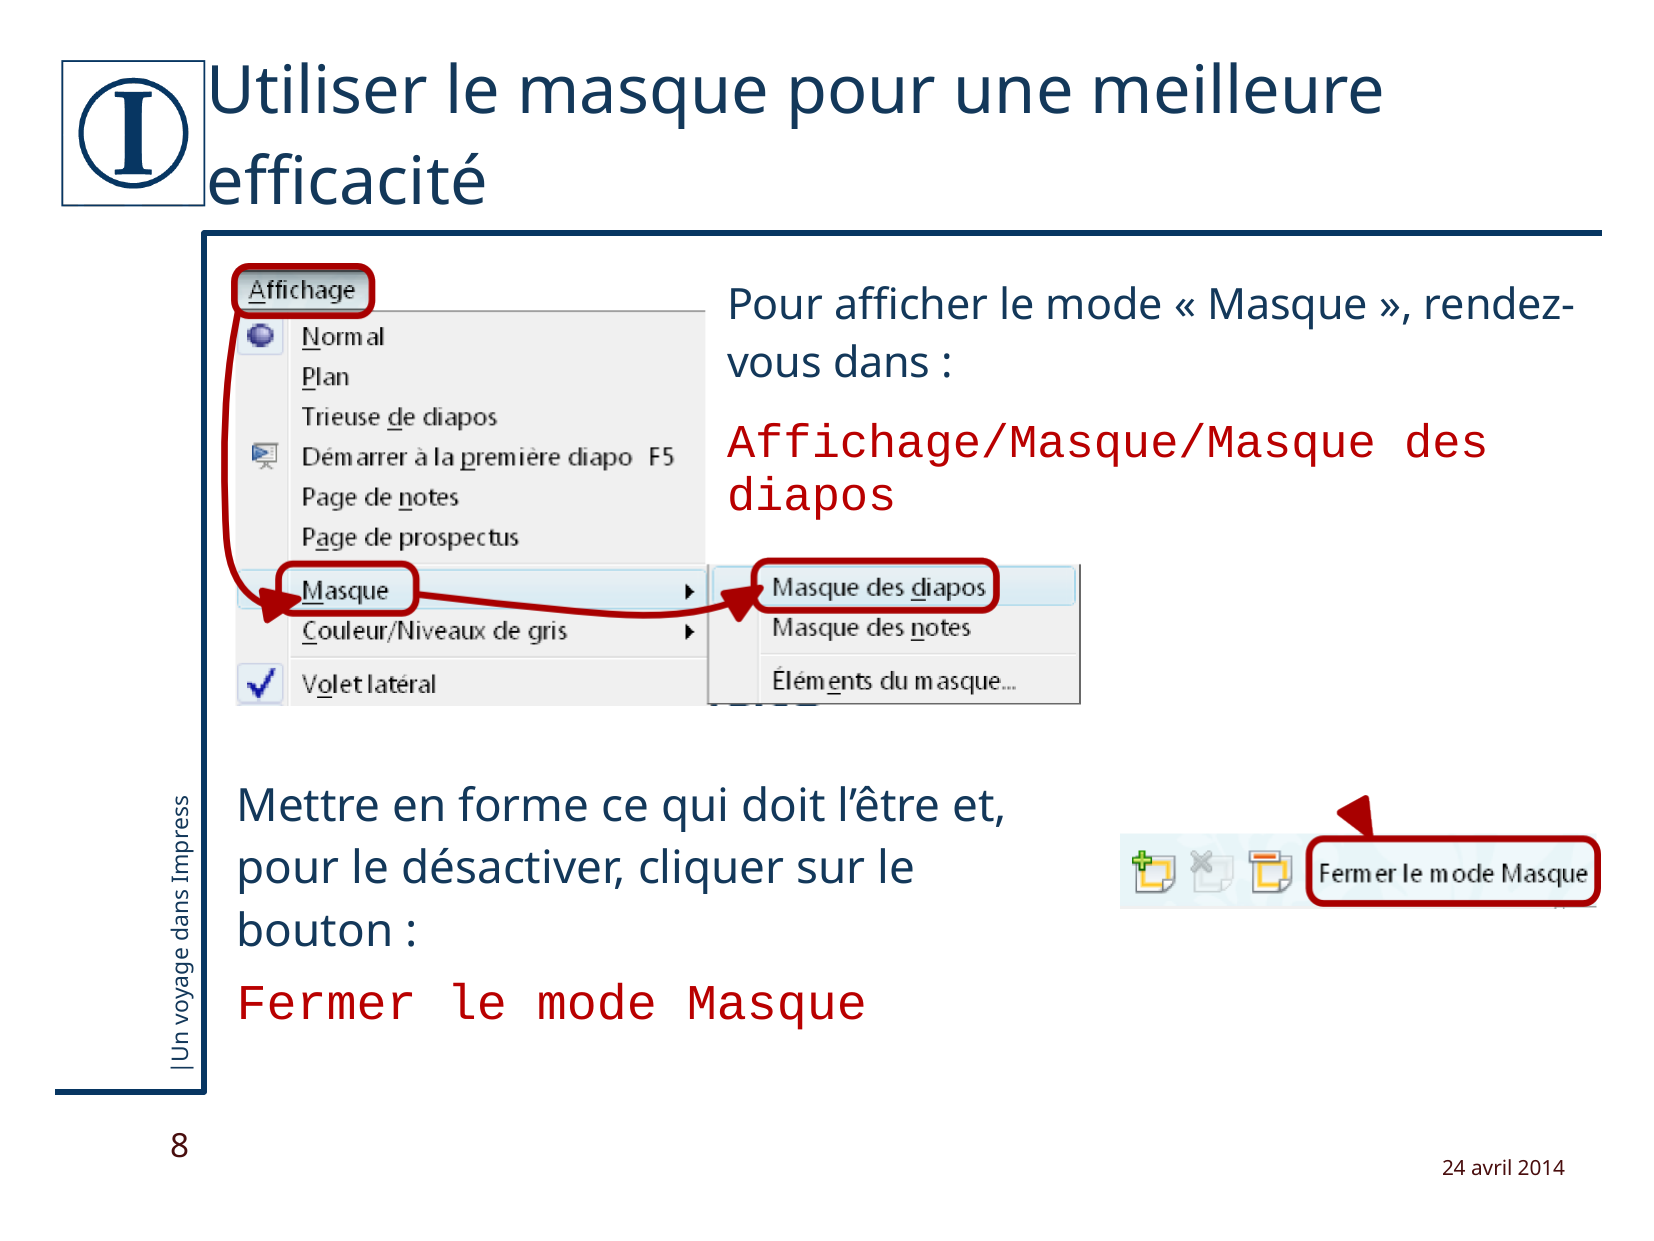

# Utiliser le masque pour une meilleure efficacité
Pour afficher le mode « Masque », rendez-vous dans :
Affichage/Masque/Masque des diapos
Mettre en forme ce qui doit l’être et, pour le désactiver, cliquer sur le bouton :
Fermer le mode Masque
Un voyage dans Impress
24 avril 2014